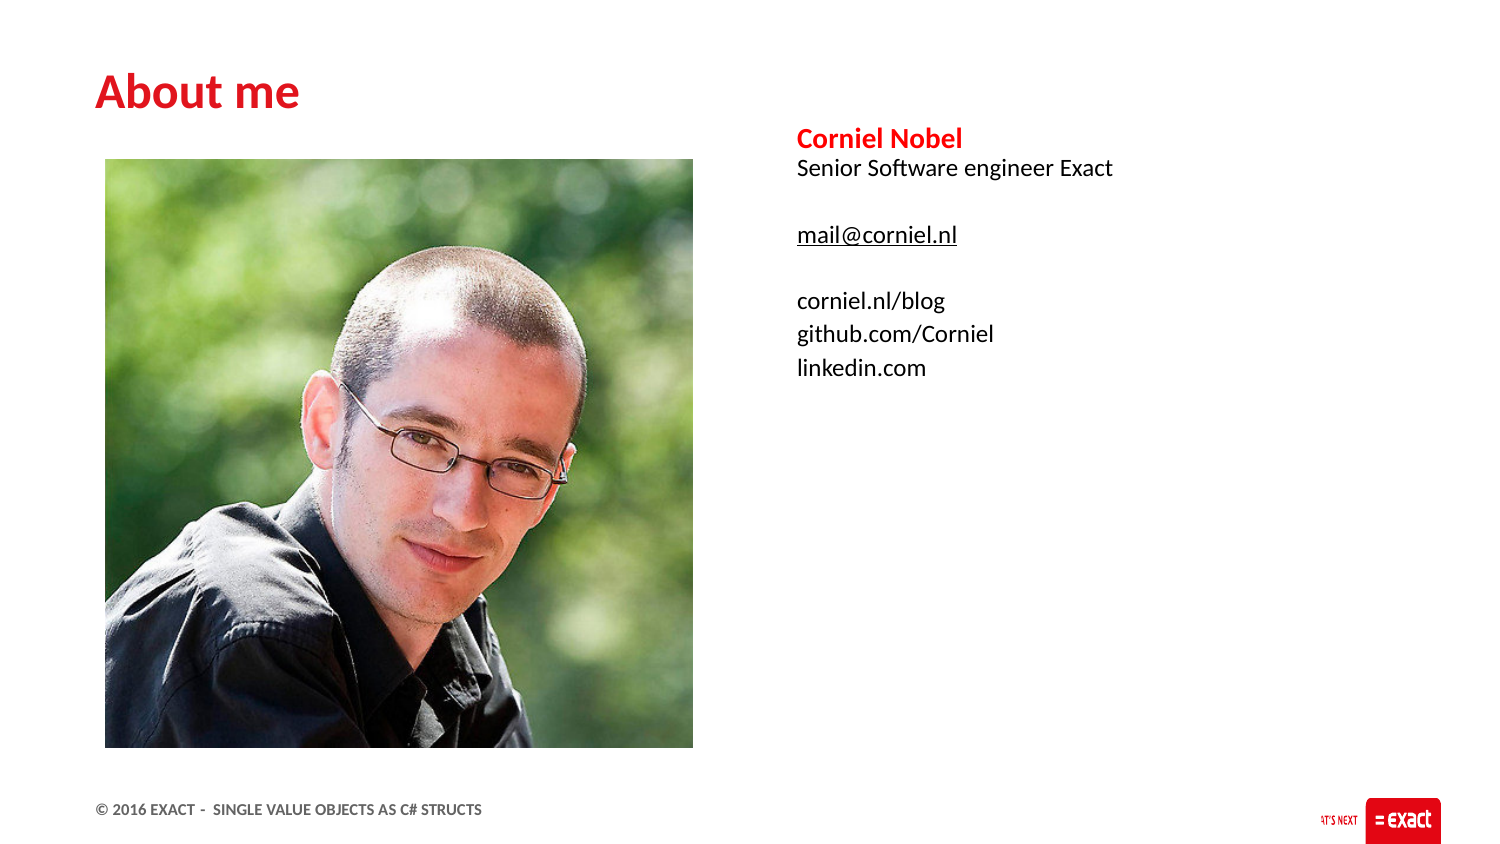

# About me
Corniel Nobel
Senior Software engineer Exact
mail@corniel.nl
corniel.nl/blog
github.com/Corniel
linkedin.com
- Single Value Objects as C# structs